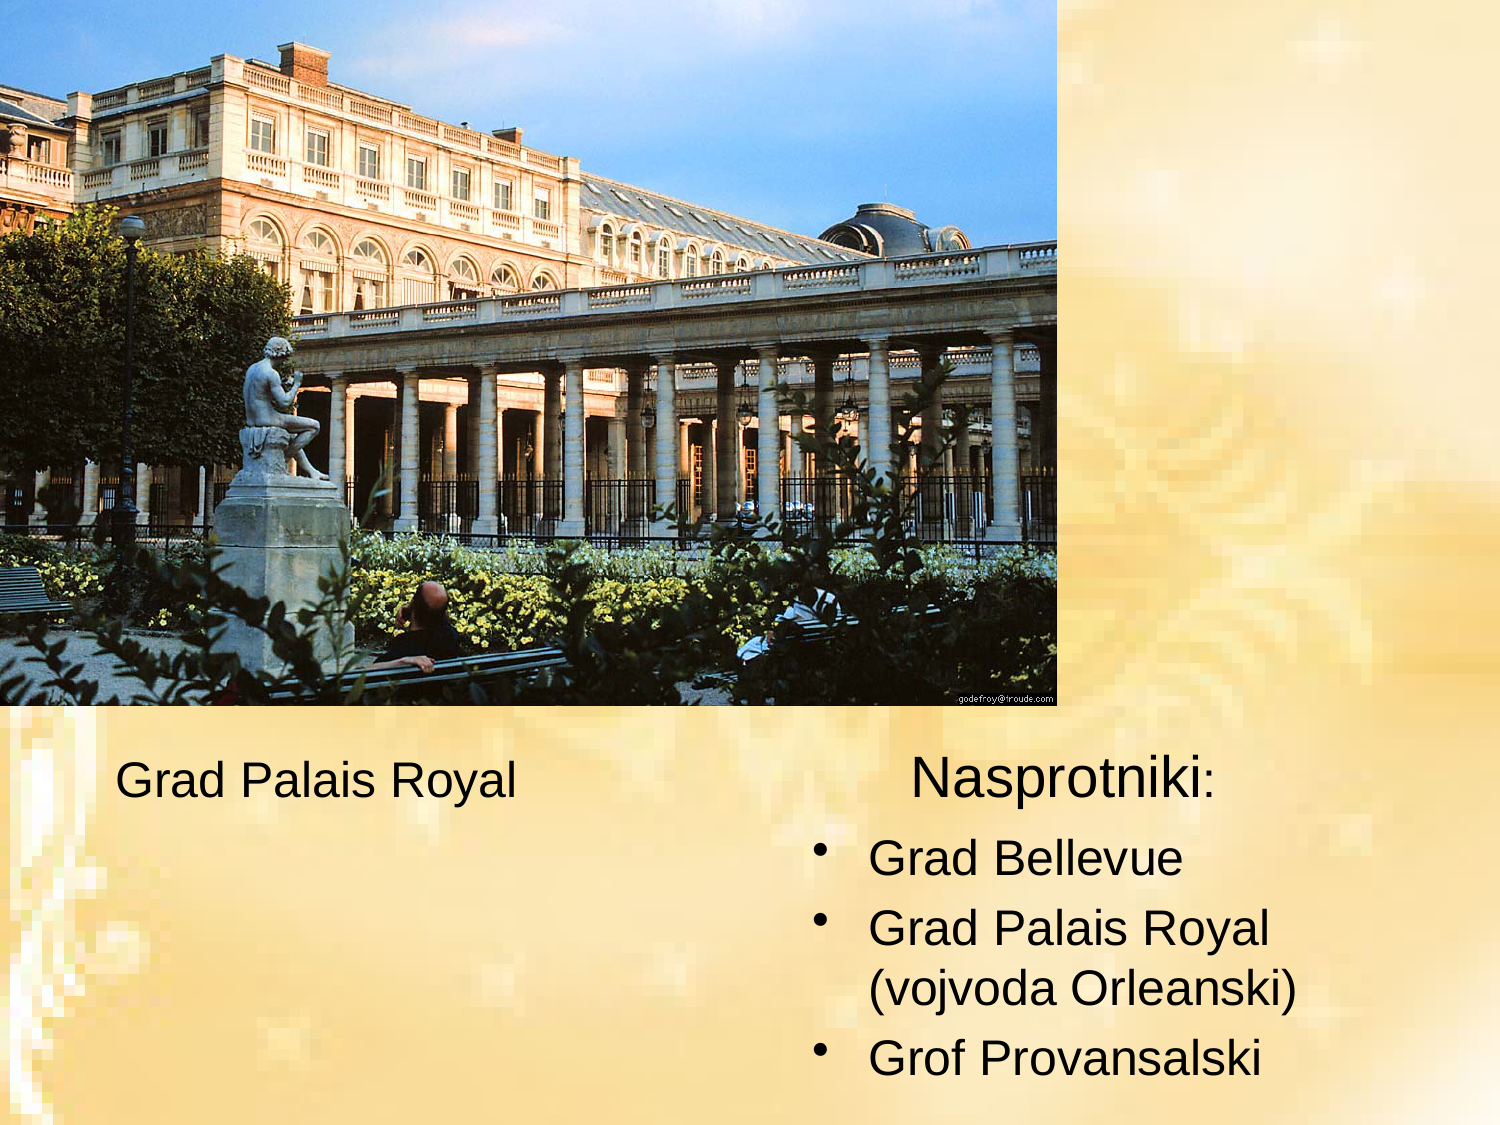

Nasprotniki:
# Grad Palais Royal
Grad Bellevue
Grad Palais Royal (vojvoda Orleanski)
Grof Provansalski